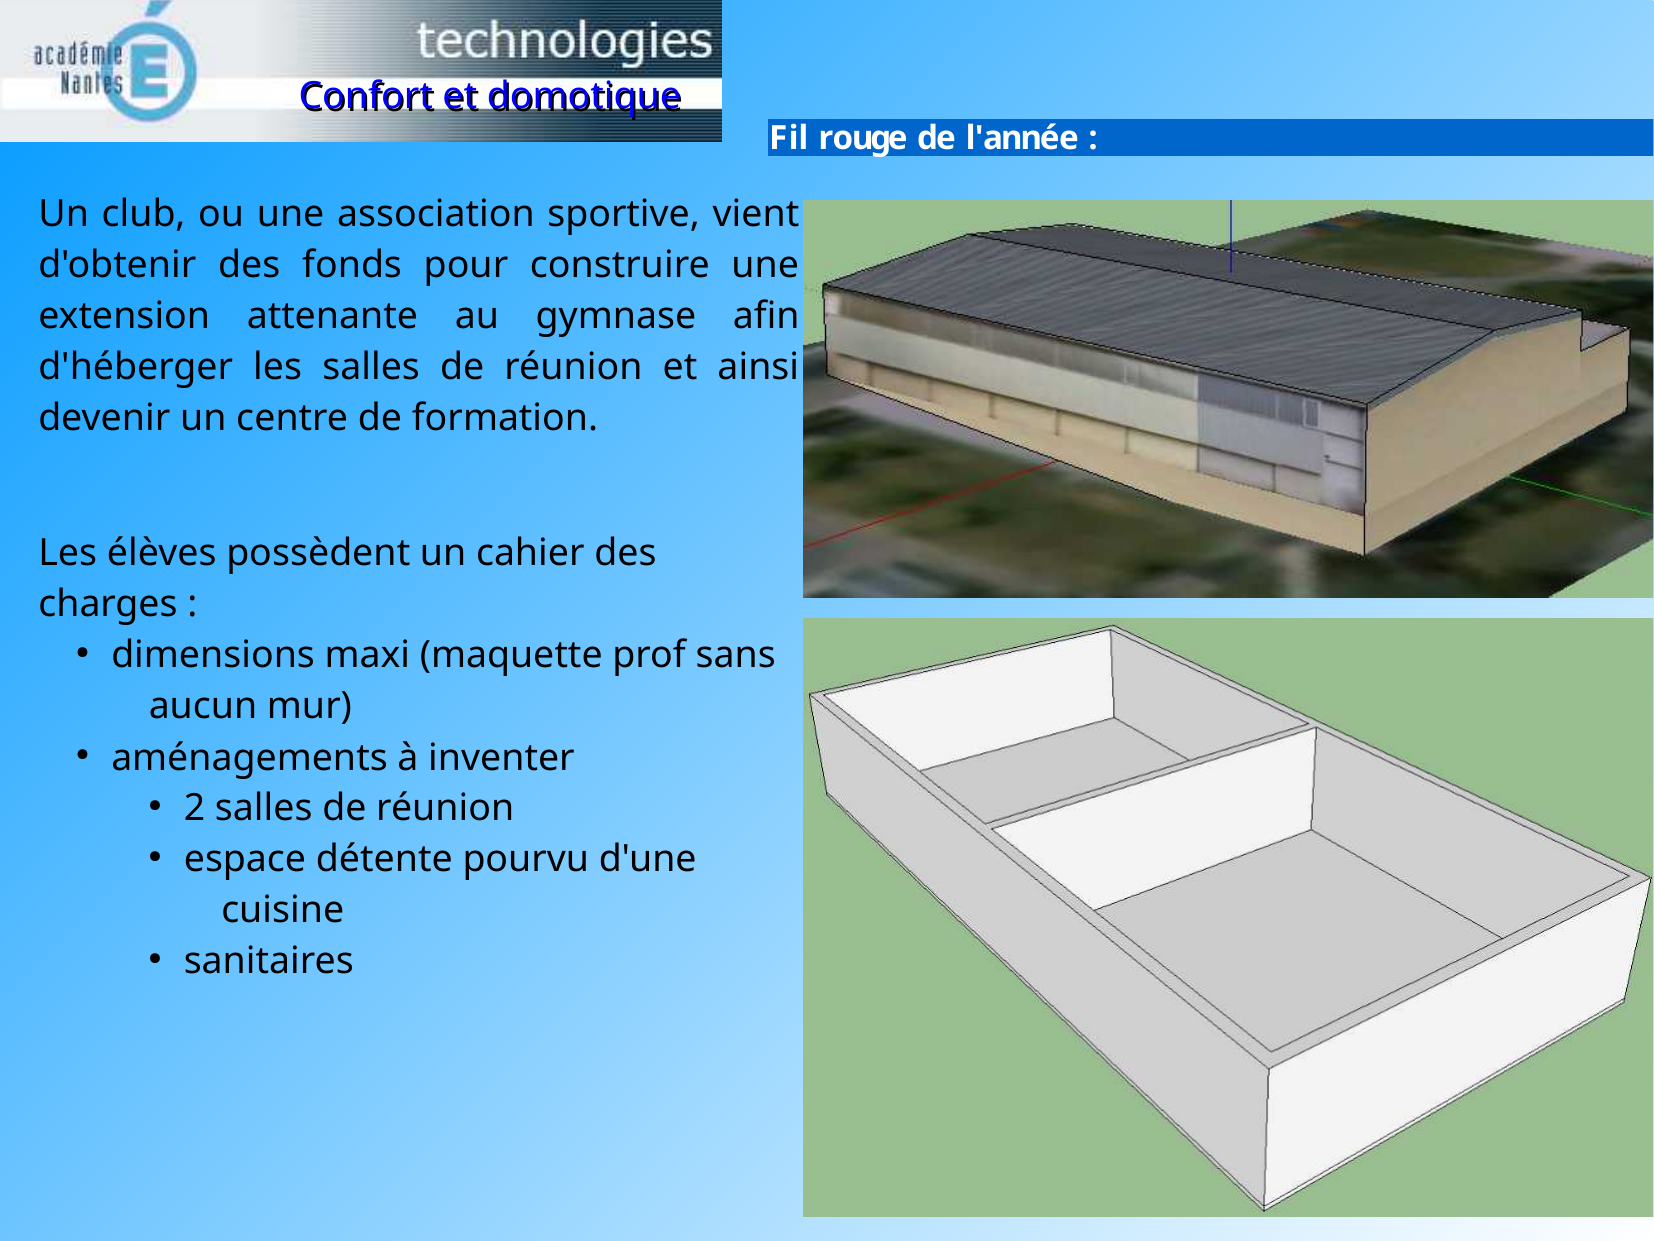

Confort et domotique
Un club, ou une association sportive, vient d'obtenir des fonds pour construire une extension attenante au gymnase afin d'héberger les salles de réunion et ainsi devenir un centre de formation.
Les élèves possèdent un cahier des charges :
dimensions maxi (maquette prof sans aucun mur)
aménagements à inventer
2 salles de réunion
espace détente pourvu d'une cuisine
sanitaires